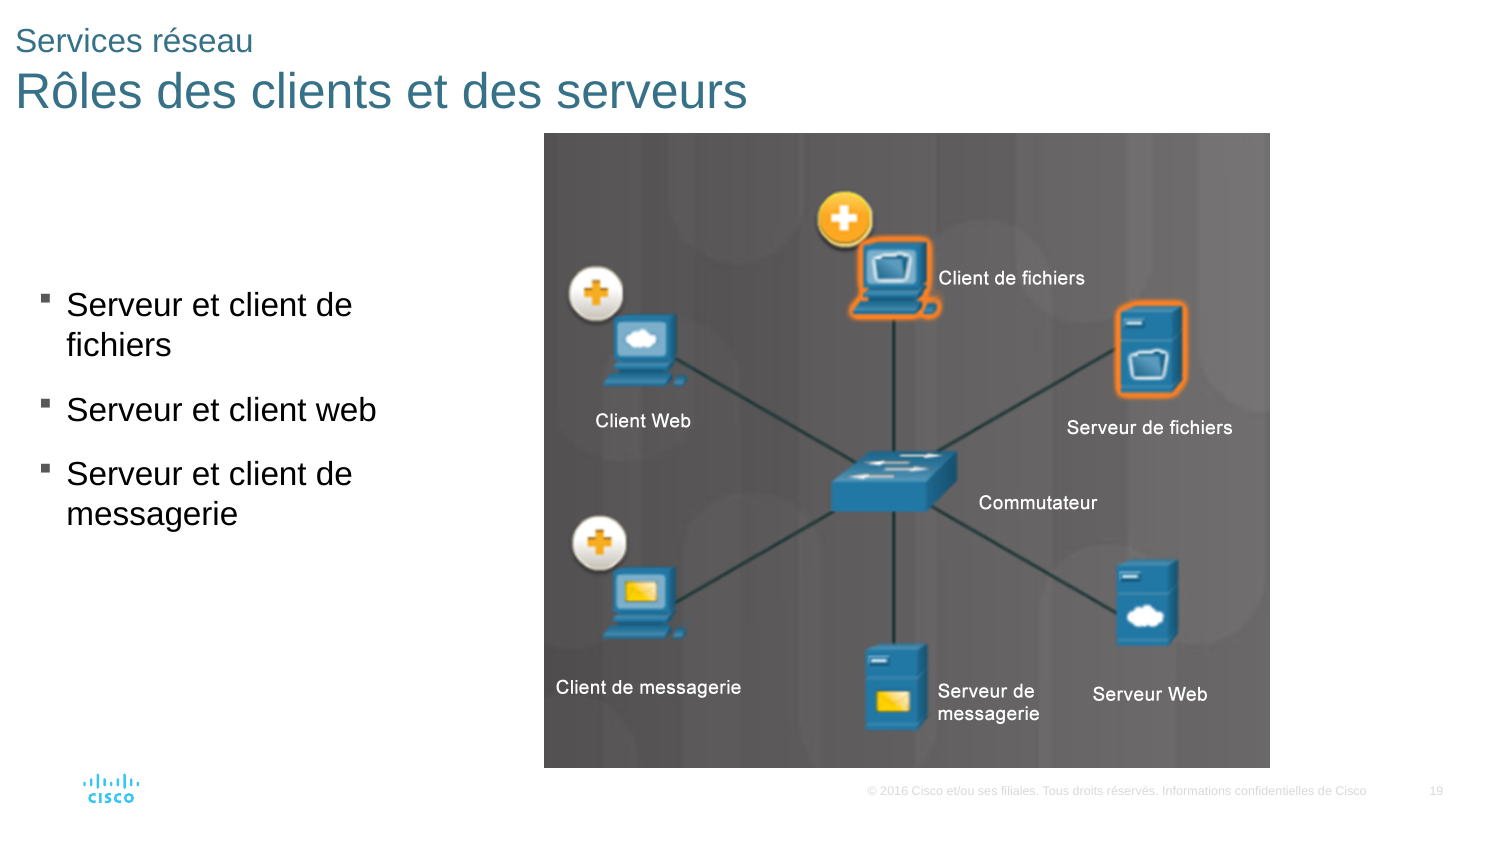

# Services réseau Rôles des clients et des serveurs
Serveur et client de fichiers
Serveur et client web
Serveur et client de messagerie